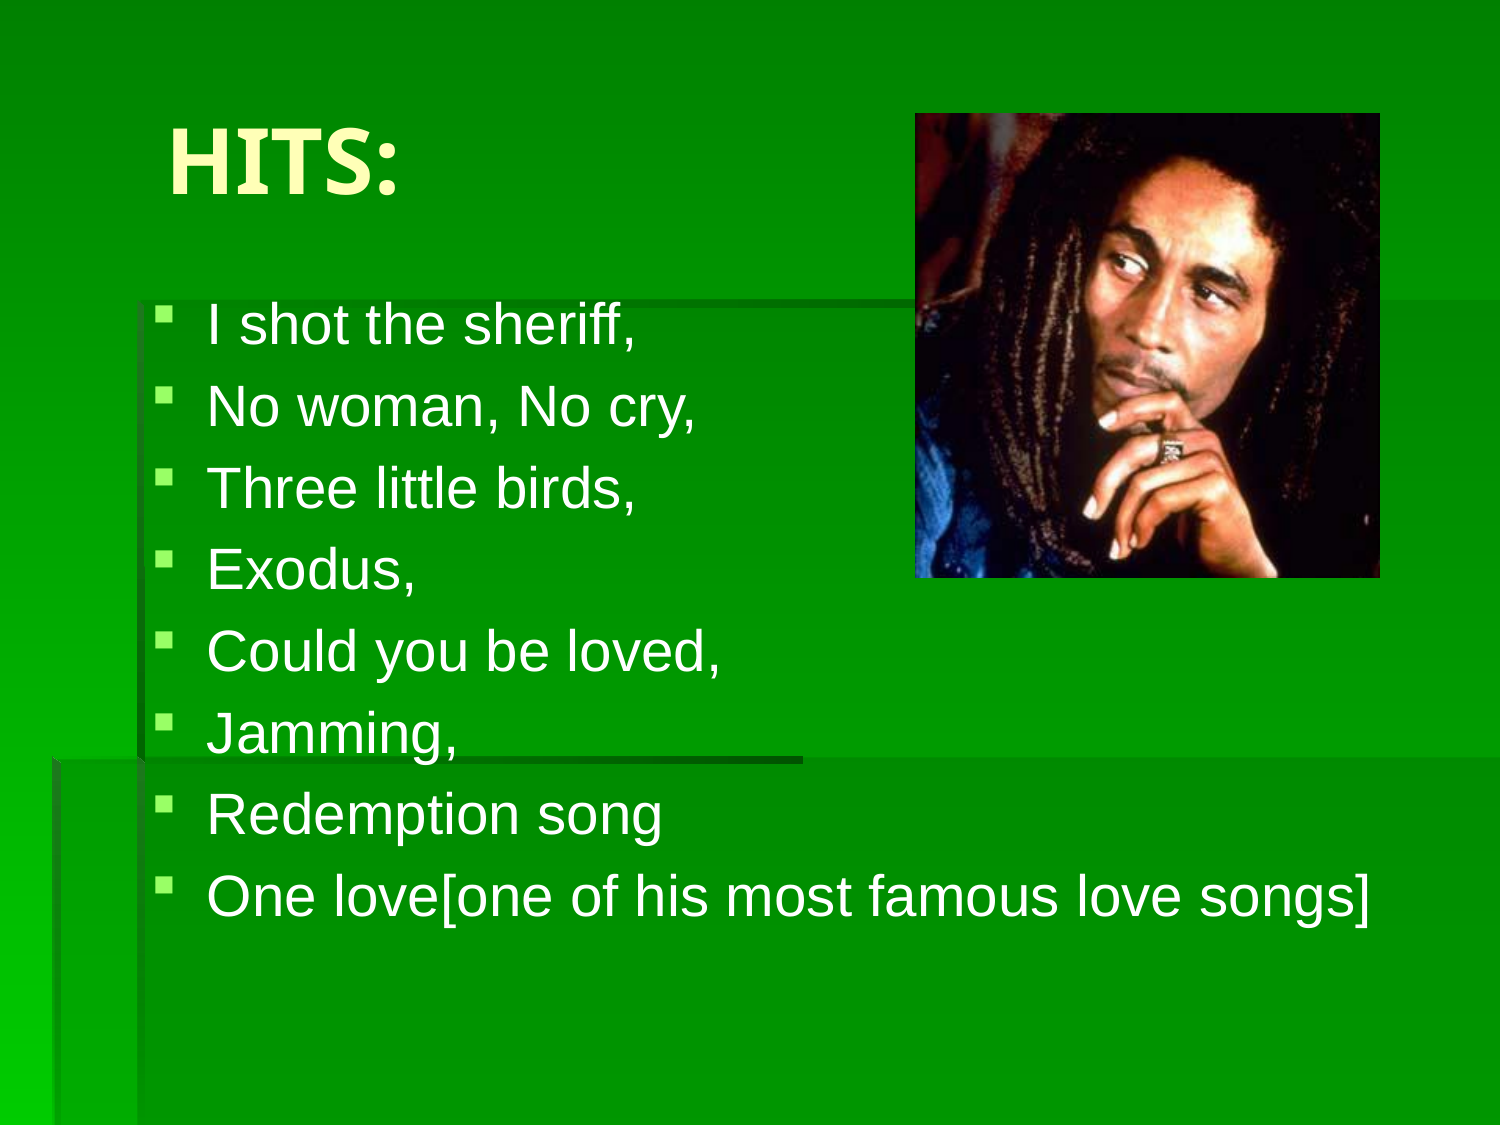

HITS:
# I shot the sheriff,
No woman, No cry,
Three little birds,
Exodus,
Could you be loved,
Jamming,
Redemption song
One love[one of his most famous love songs]